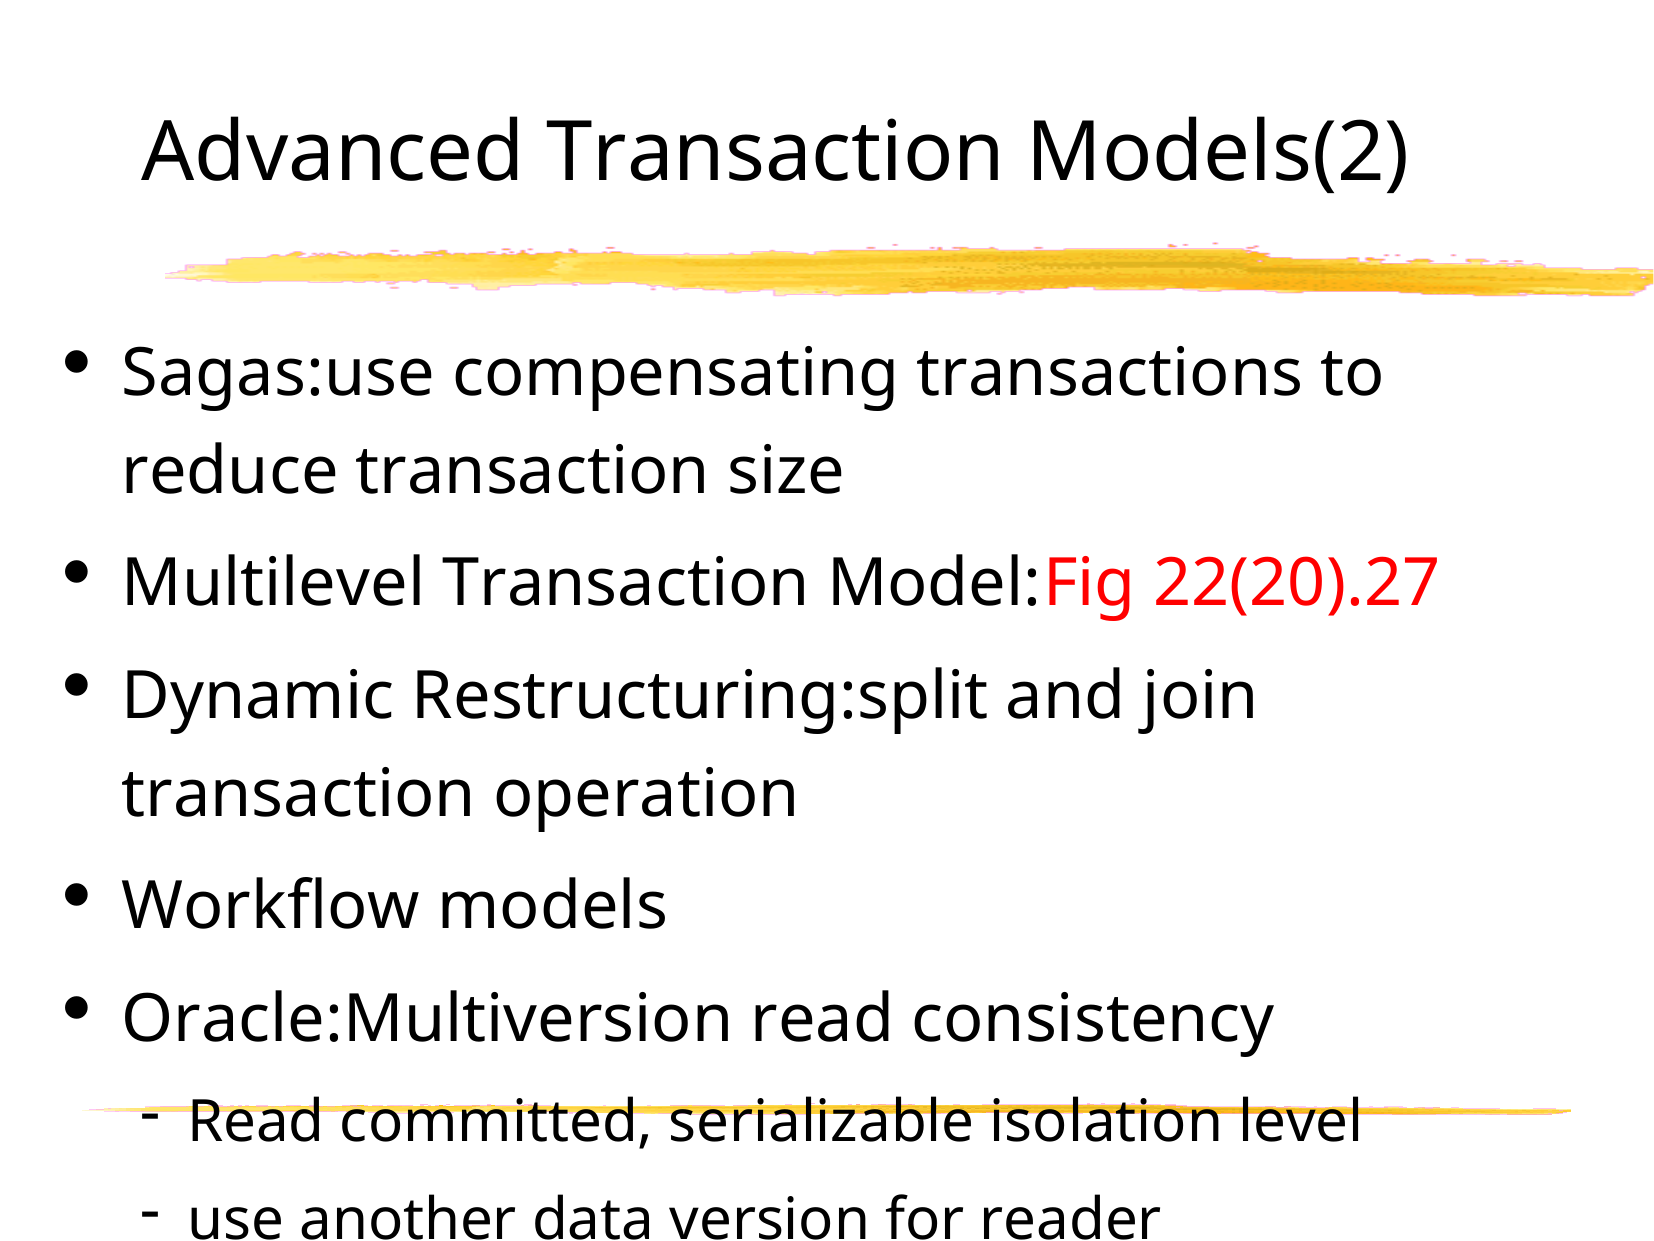

# Advanced Transaction Models(2)
Sagas:use compensating transactions to
reduce transaction size
Multilevel Transaction Model:Fig 22(20).27
Dynamic Restructuring:split and join
transaction operation
Workflow models
Oracle:Multiversion read consistency
Read committed, serializable isolation level
use another data version for reader